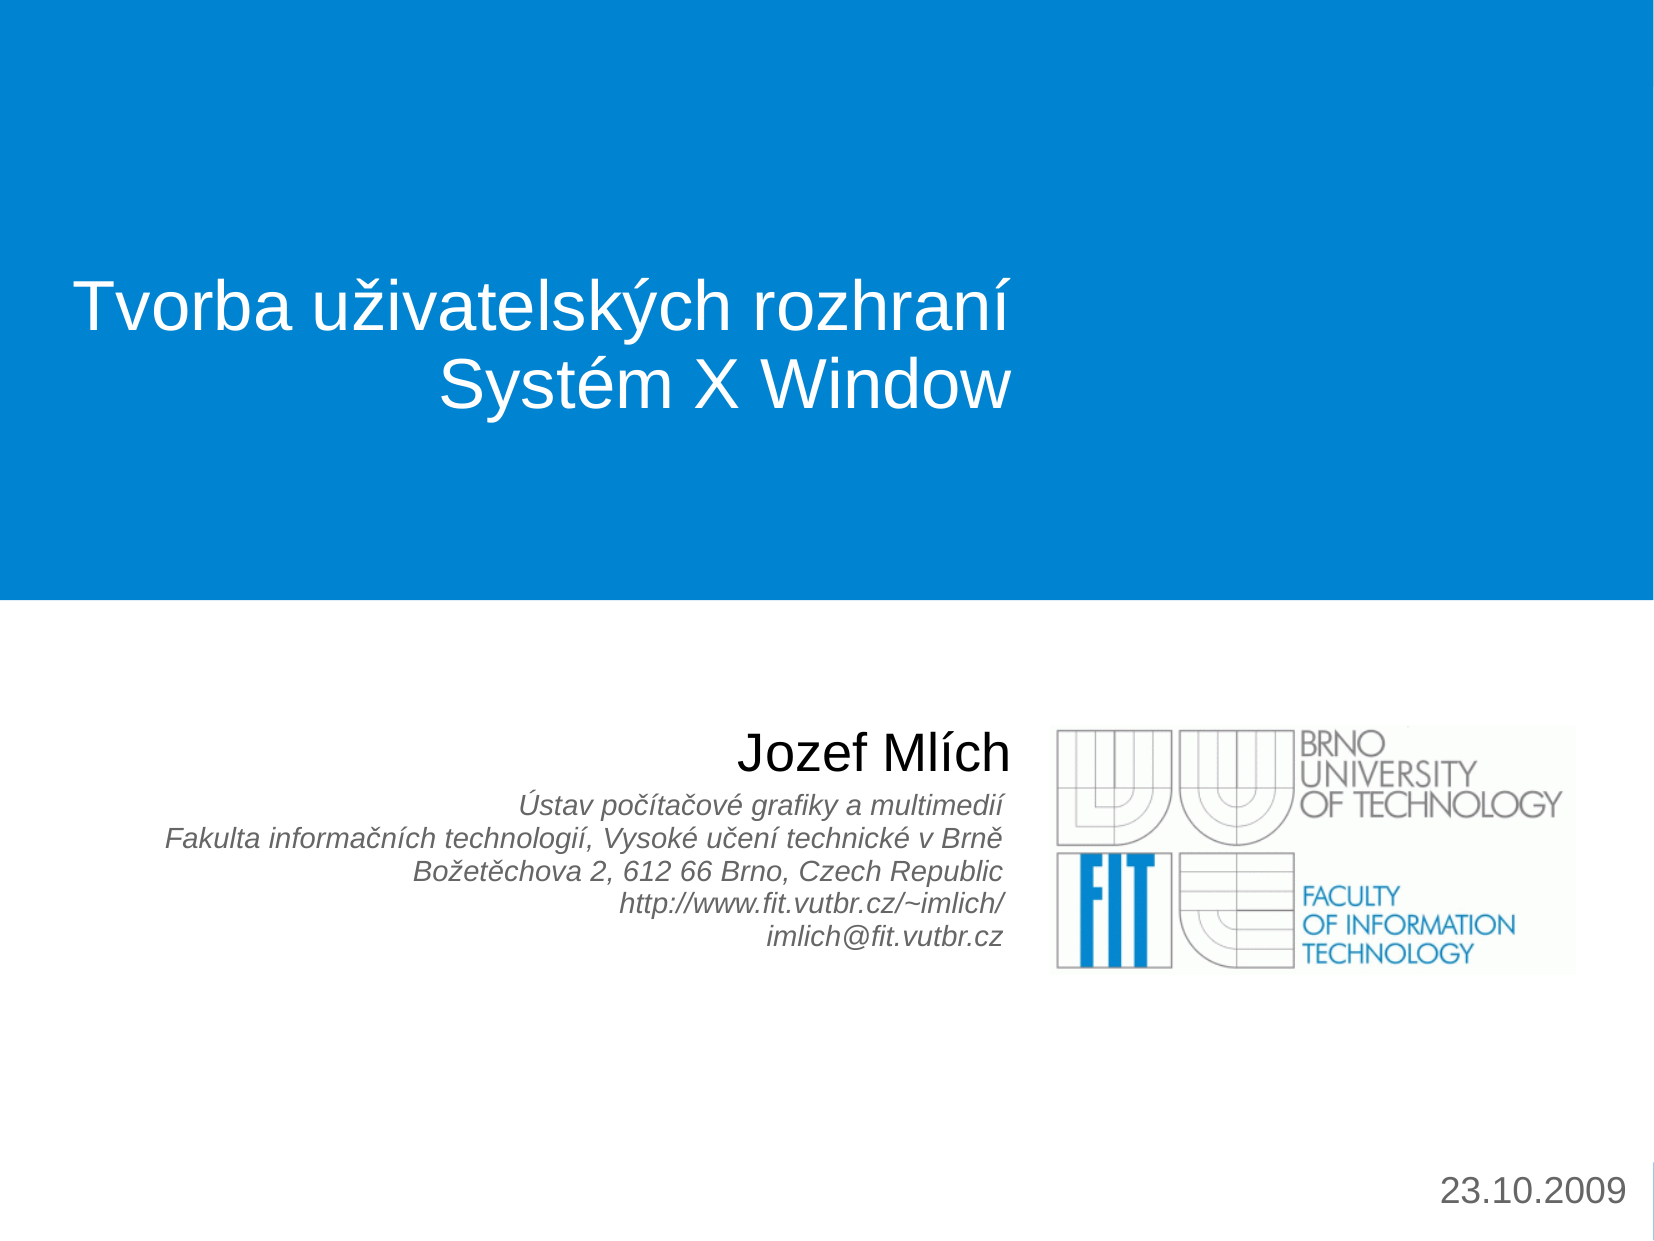

# Tvorba uživatelských rozhraní Systém X Window
Jozef Mlích
Ústav počítačové grafiky a multimedií
Fakulta informačních technologií, Vysoké učení technické v Brně
Božetěchova 2, 612 66 Brno, Czech Republic
http://www.fit.vutbr.cz/~imlich/
imlich@fit.vutbr.cz
23.10.2009